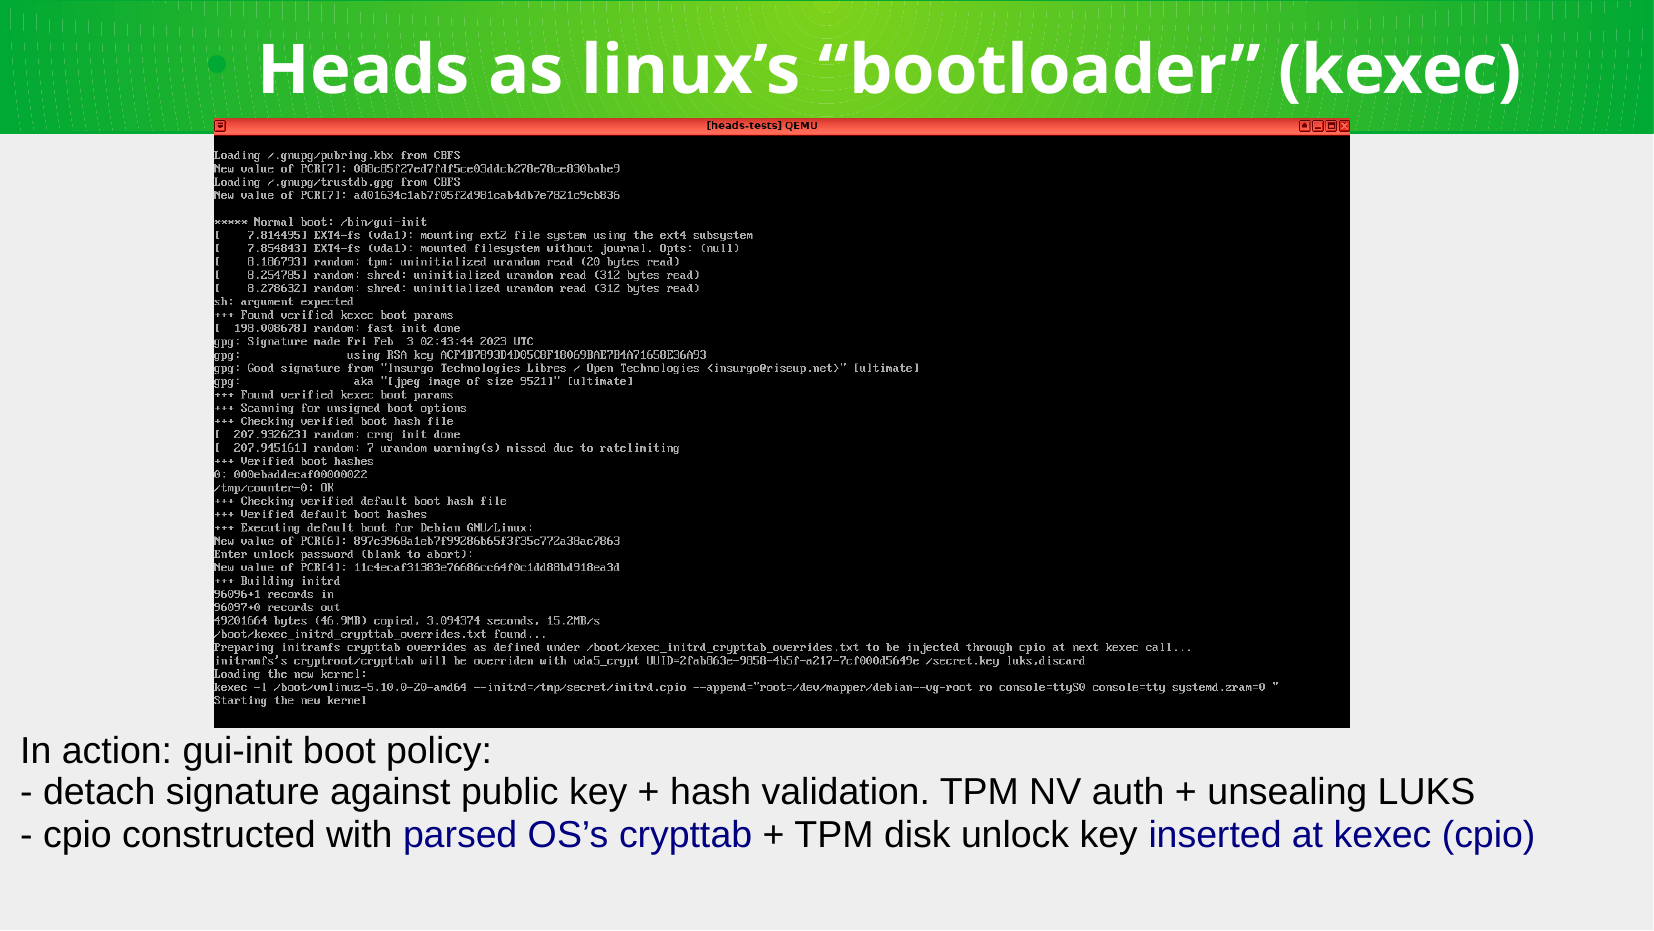

# Heads as linux’s “bootloader” (kexec)
In action: gui-init boot policy:
- detach signature against public key + hash validation. TPM NV auth + unsealing LUKS
- cpio constructed with parsed OS’s crypttab + TPM disk unlock key inserted at kexec (cpio)